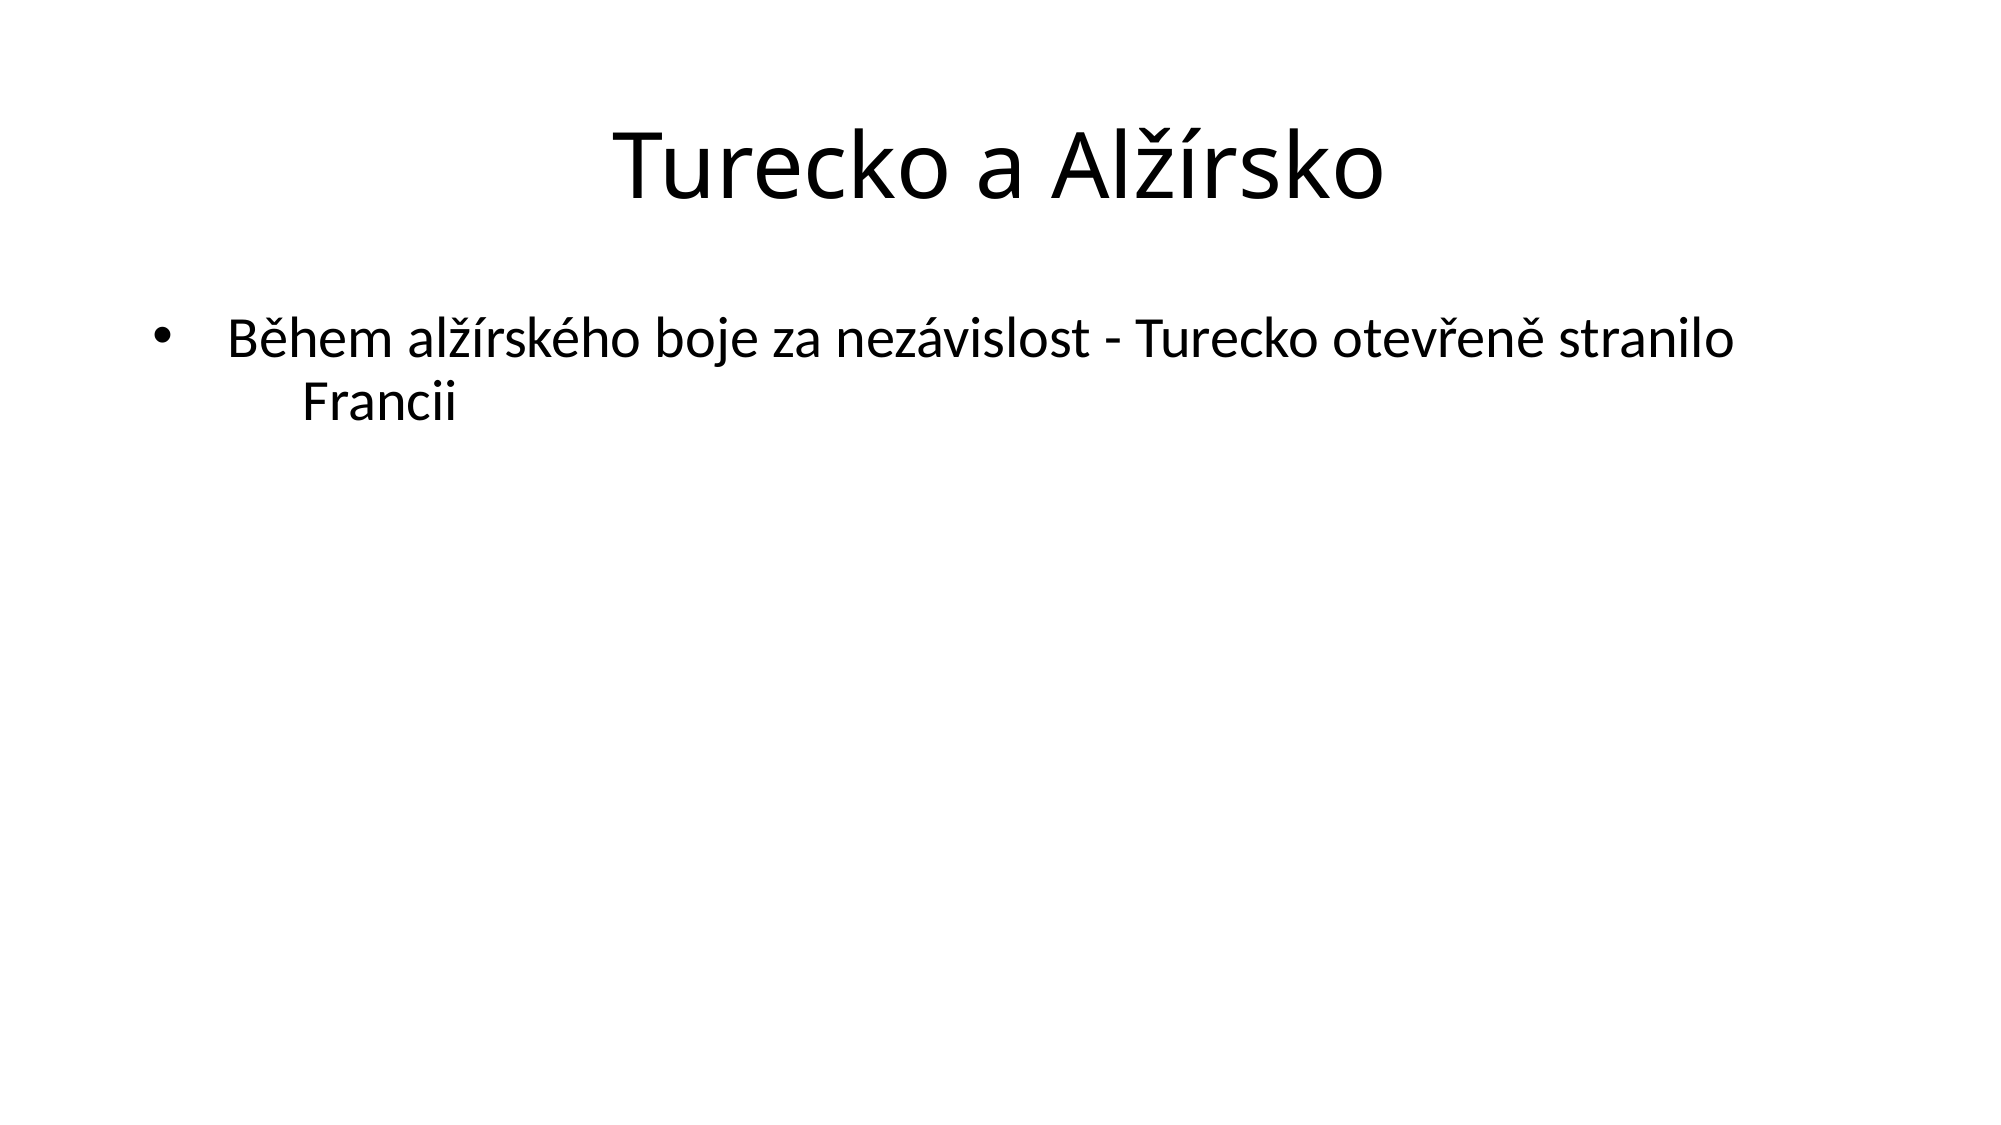

# Turecko a Alžírsko
Během alžírského boje za nezávislost - Turecko otevřeně stranilo Francii